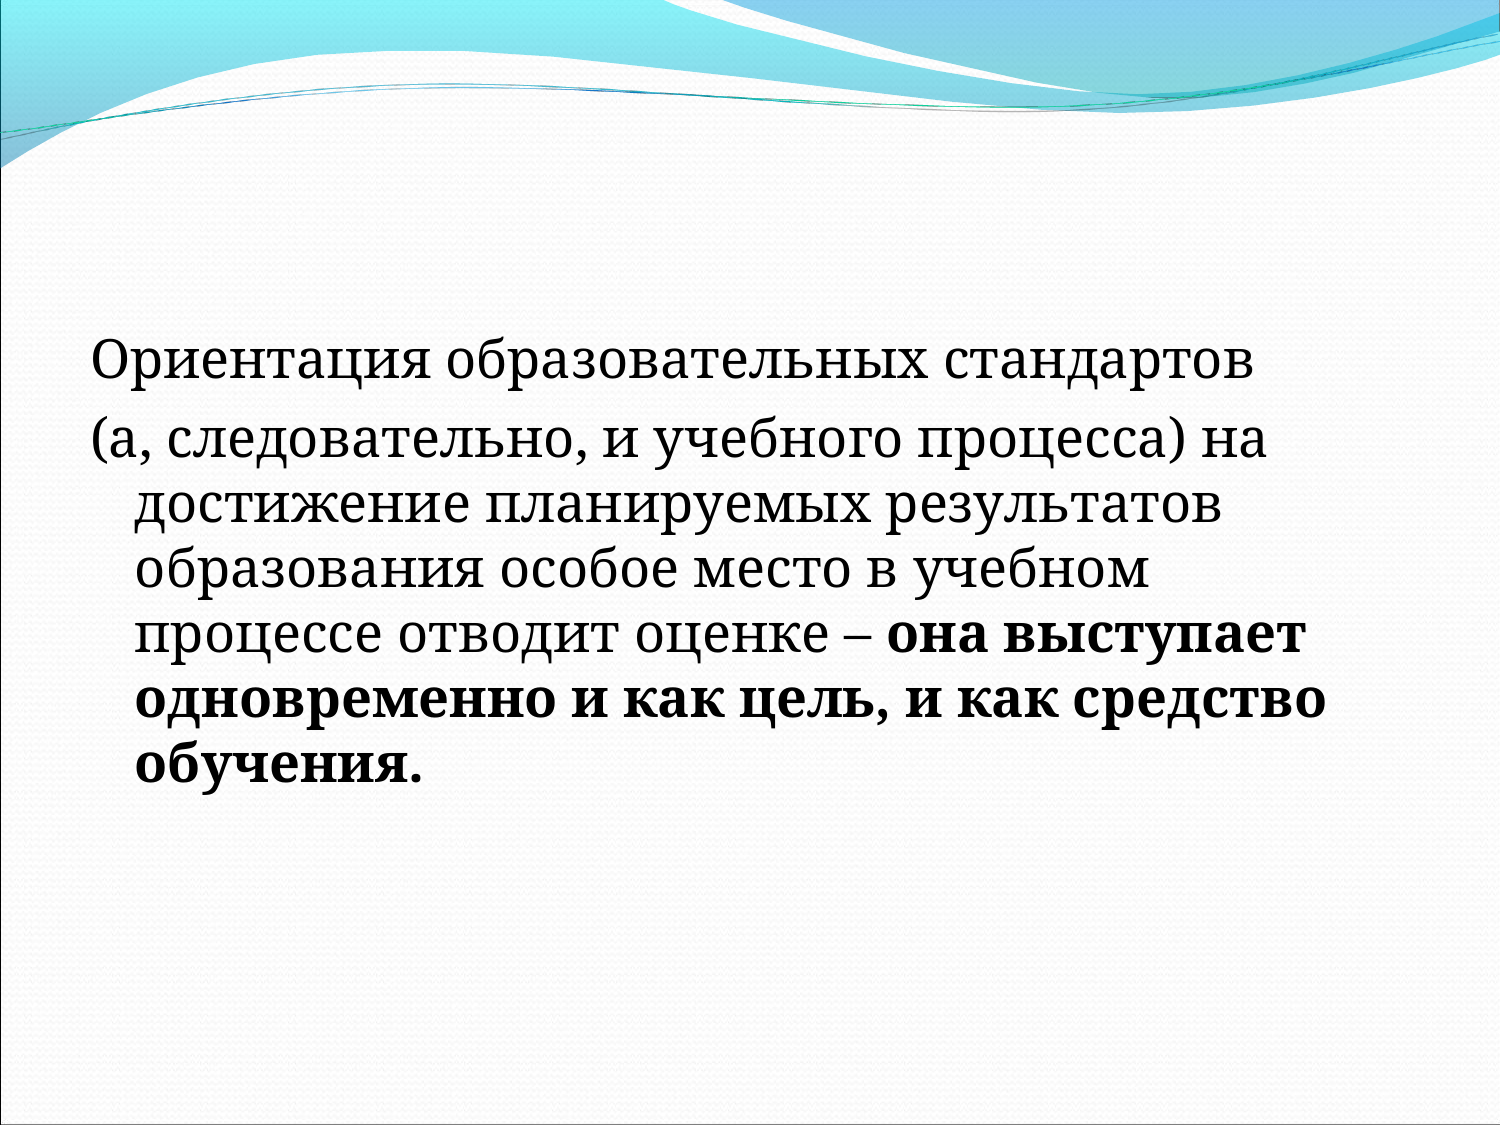

#
Ориентация образовательных стандартов
(а, следовательно, и учебного процесса) на достижение планируемых результатов образования особое место в учебном процессе отводит оценке – она выступает одновременно и как цель, и как средство обучения.